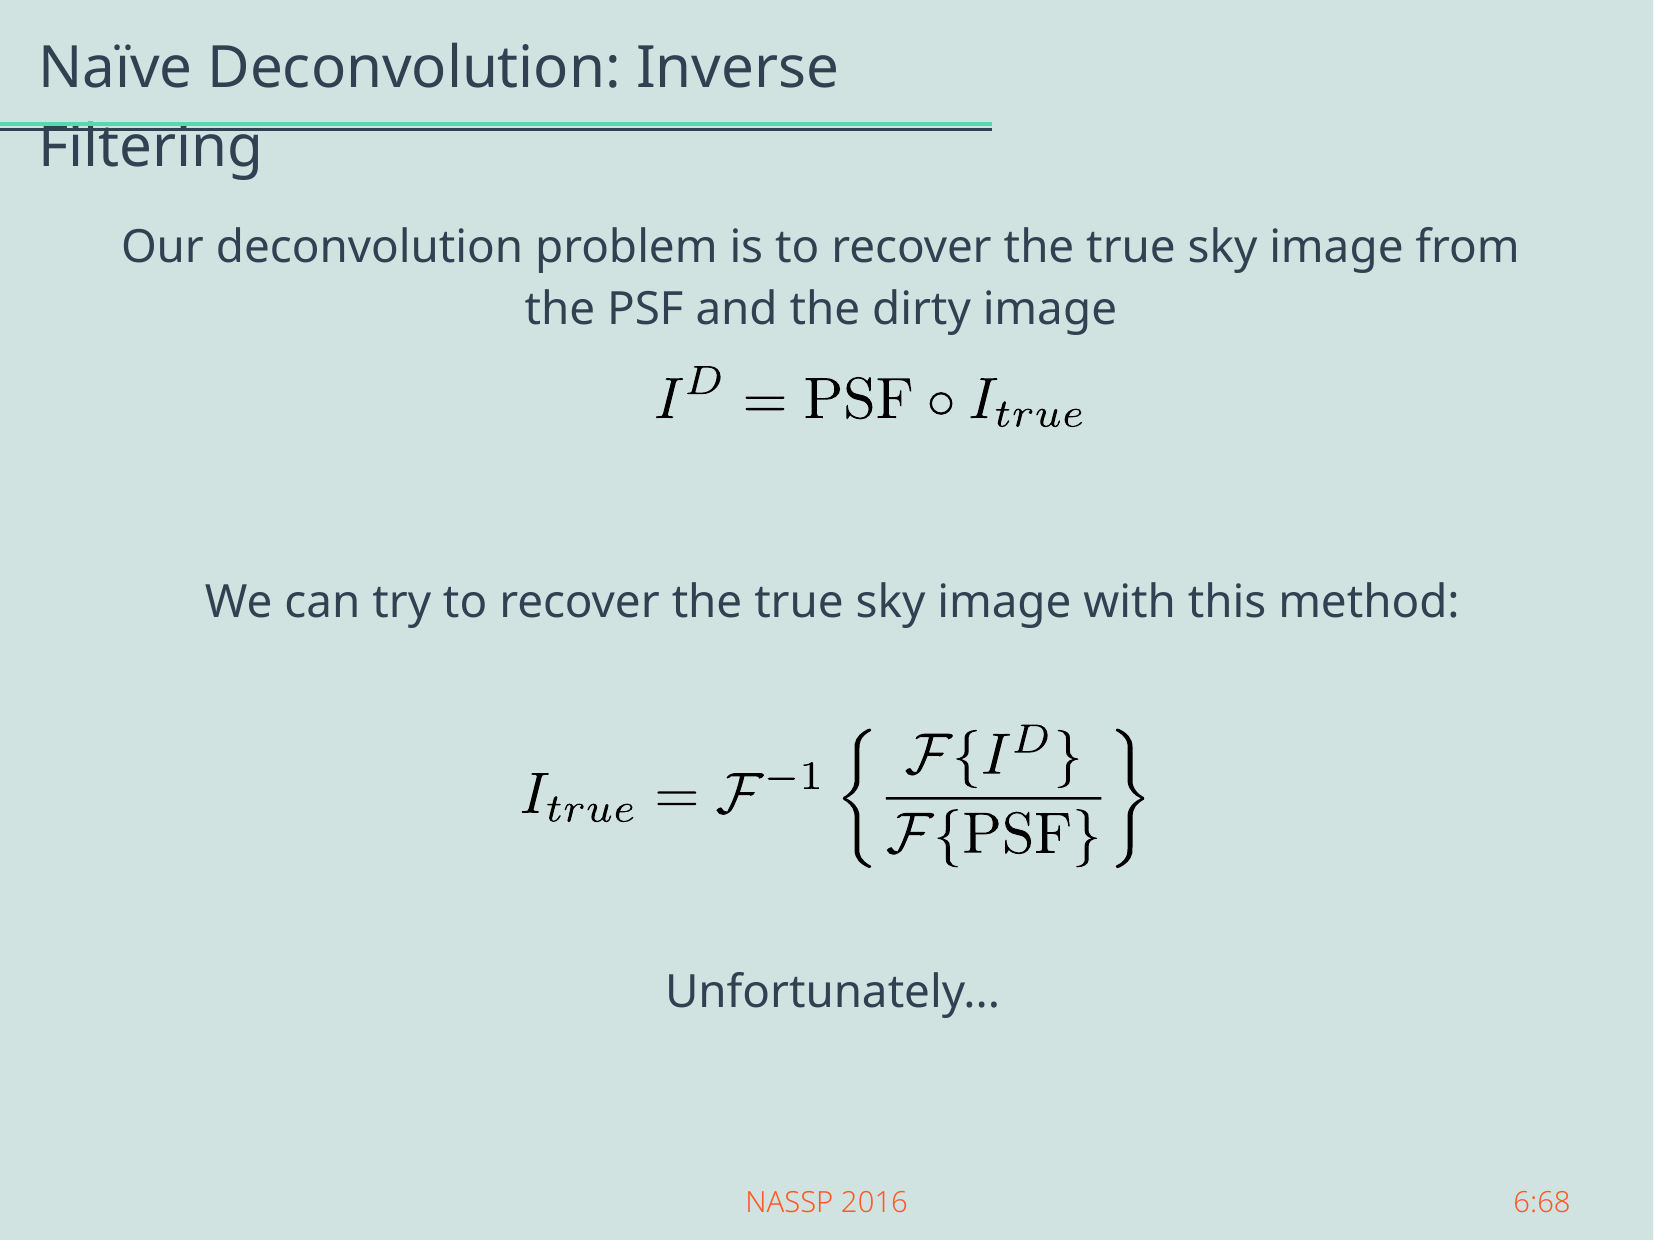

Naïve Deconvolution: Inverse Filtering
Our deconvolution problem is to recover the true sky image from the PSF and the dirty image
We can try to recover the true sky image with this method:
Unfortunately...
NASSP 2016
6